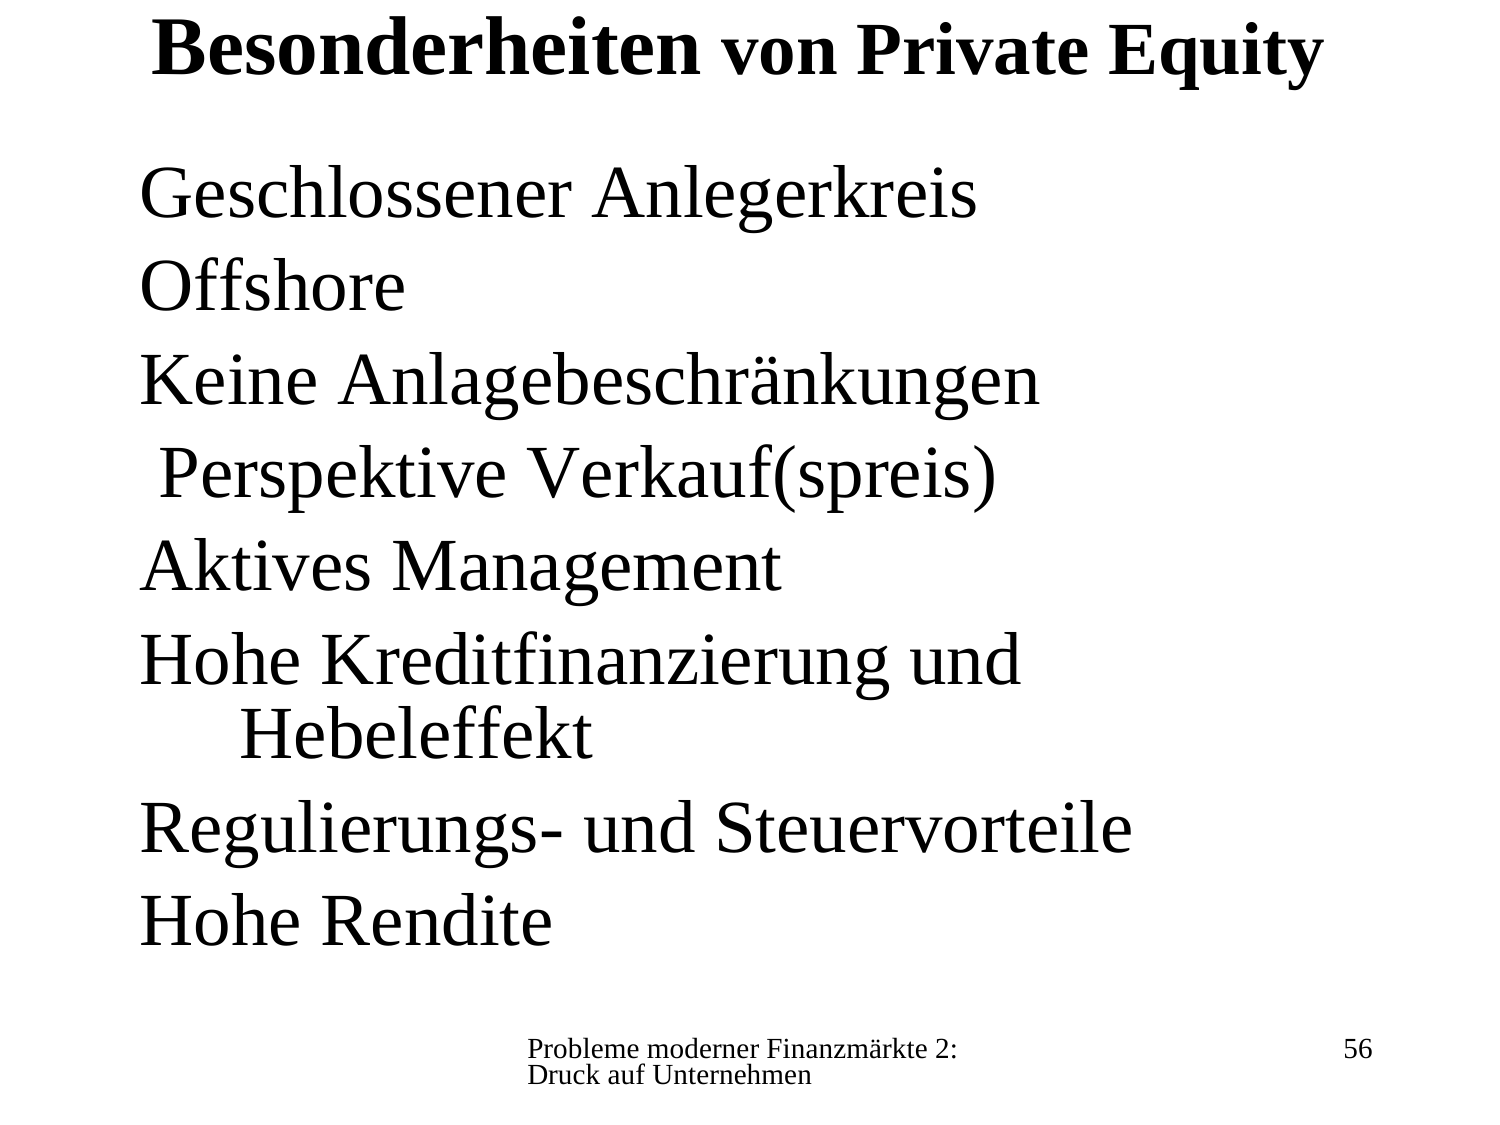

Besonderheiten von Private Equity
Geschlossener Anlegerkreis
Offshore
Keine Anlagebeschränkungen
 Perspektive Verkauf(spreis)
Aktives Management
Hohe Kreditfinanzierung und Hebeleffekt
Regulierungs- und Steuervorteile
Hohe Rendite
Probleme moderner Finanzmärkte 2: Druck auf Unternehmen
56